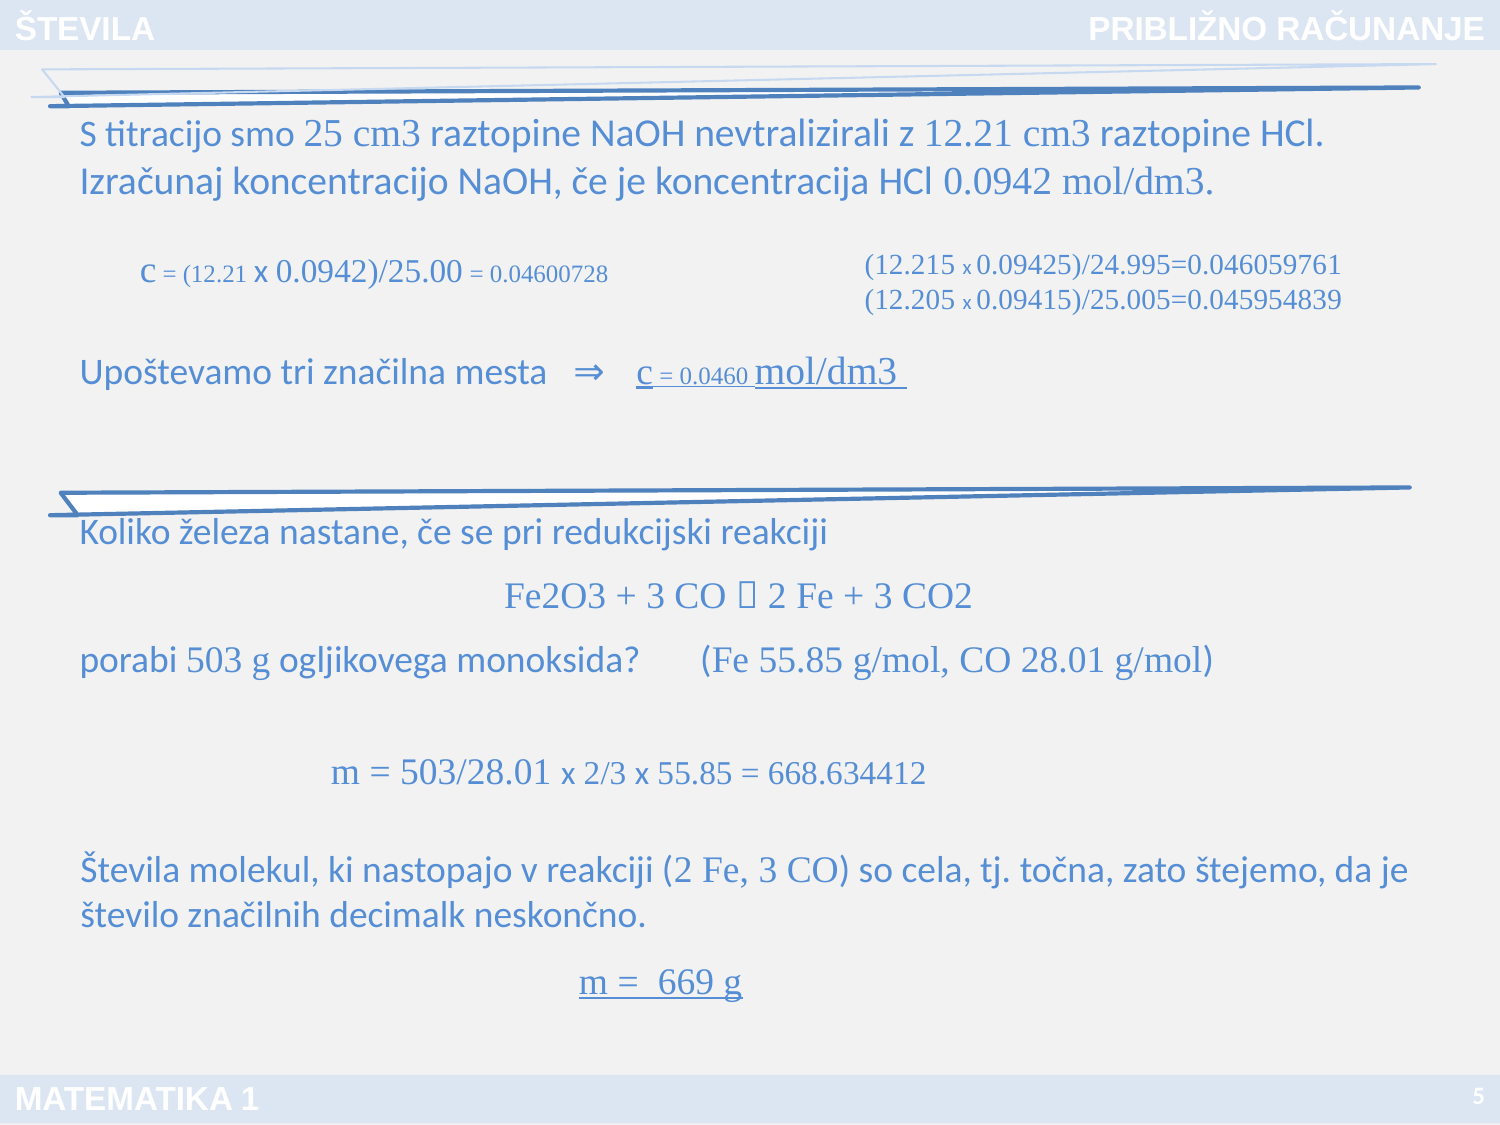

ŠTEVILA
PRIBLIŽNO RAČUNANJE
S titracijo smo 25 cm3 raztopine NaOH nevtralizirali z 12.21 cm3 raztopine HCl. Izračunaj koncentracijo NaOH, če je koncentracija HCl 0.0942 mol/dm3.
c = (12.21 x 0.0942)/25.00 = 0.04600728
(12.215 x 0.09425)/24.995=0.046059761
(12.205 x 0.09415)/25.005=0.045954839
Upoštevamo tri značilna mesta ⇒ c = 0.0460 mol/dm3
Koliko železa nastane, če se pri redukcijski reakciji
Fe2O3 + 3 CO  2 Fe + 3 CO2
porabi 503 g ogljikovega monoksida? (Fe 55.85 g/mol, CO 28.01 g/mol)
m = 503/28.01 x 2/3 x 55.85 = 668.634412
Števila molekul, ki nastopajo v reakciji (2 Fe, 3 CO) so cela, tj. točna, zato štejemo, da je število značilnih decimalk neskončno.
m = 669 g
MATEMATIKA 1